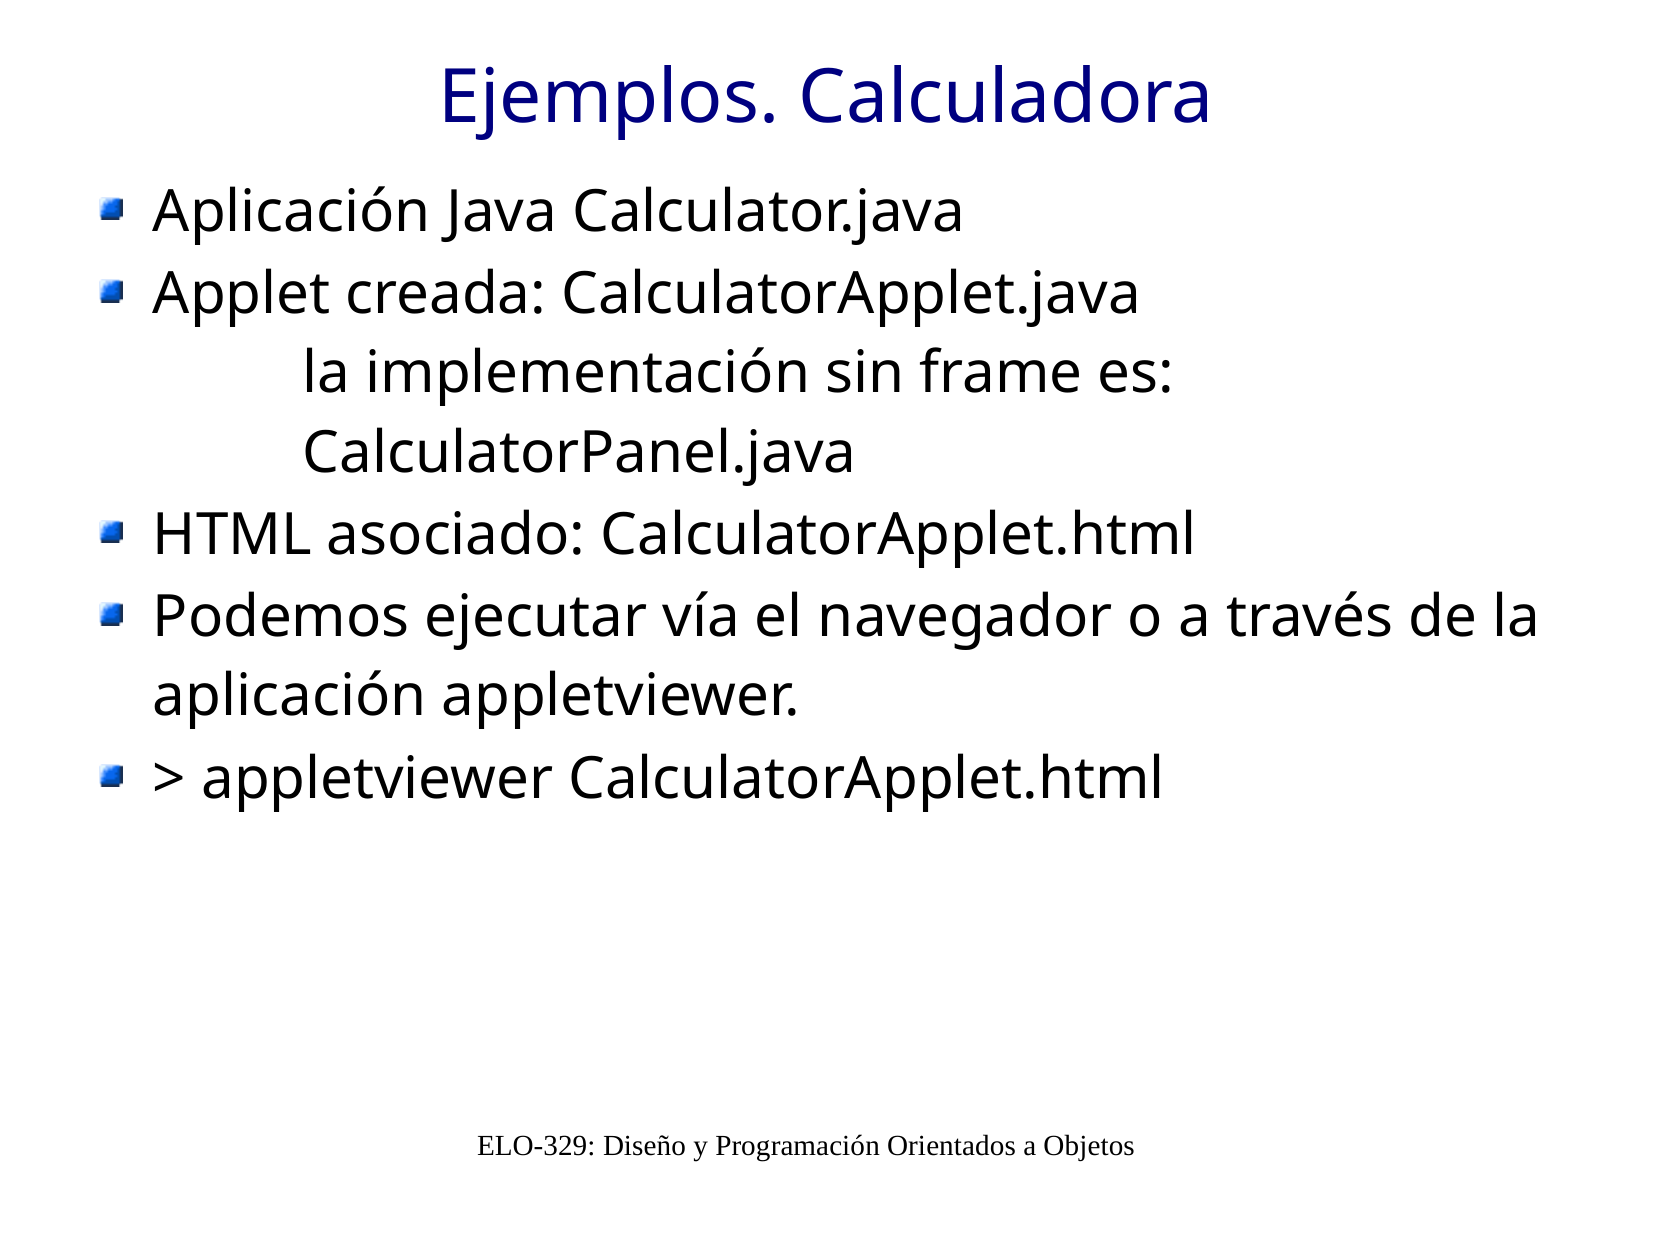

# Ejemplos. Calculadora
Aplicación Java Calculator.java
Applet creada: CalculatorApplet.java
		la implementación sin frame es:
		CalculatorPanel.java
HTML asociado: CalculatorApplet.html
Podemos ejecutar vía el navegador o a través de la aplicación appletviewer.
> appletviewer CalculatorApplet.html